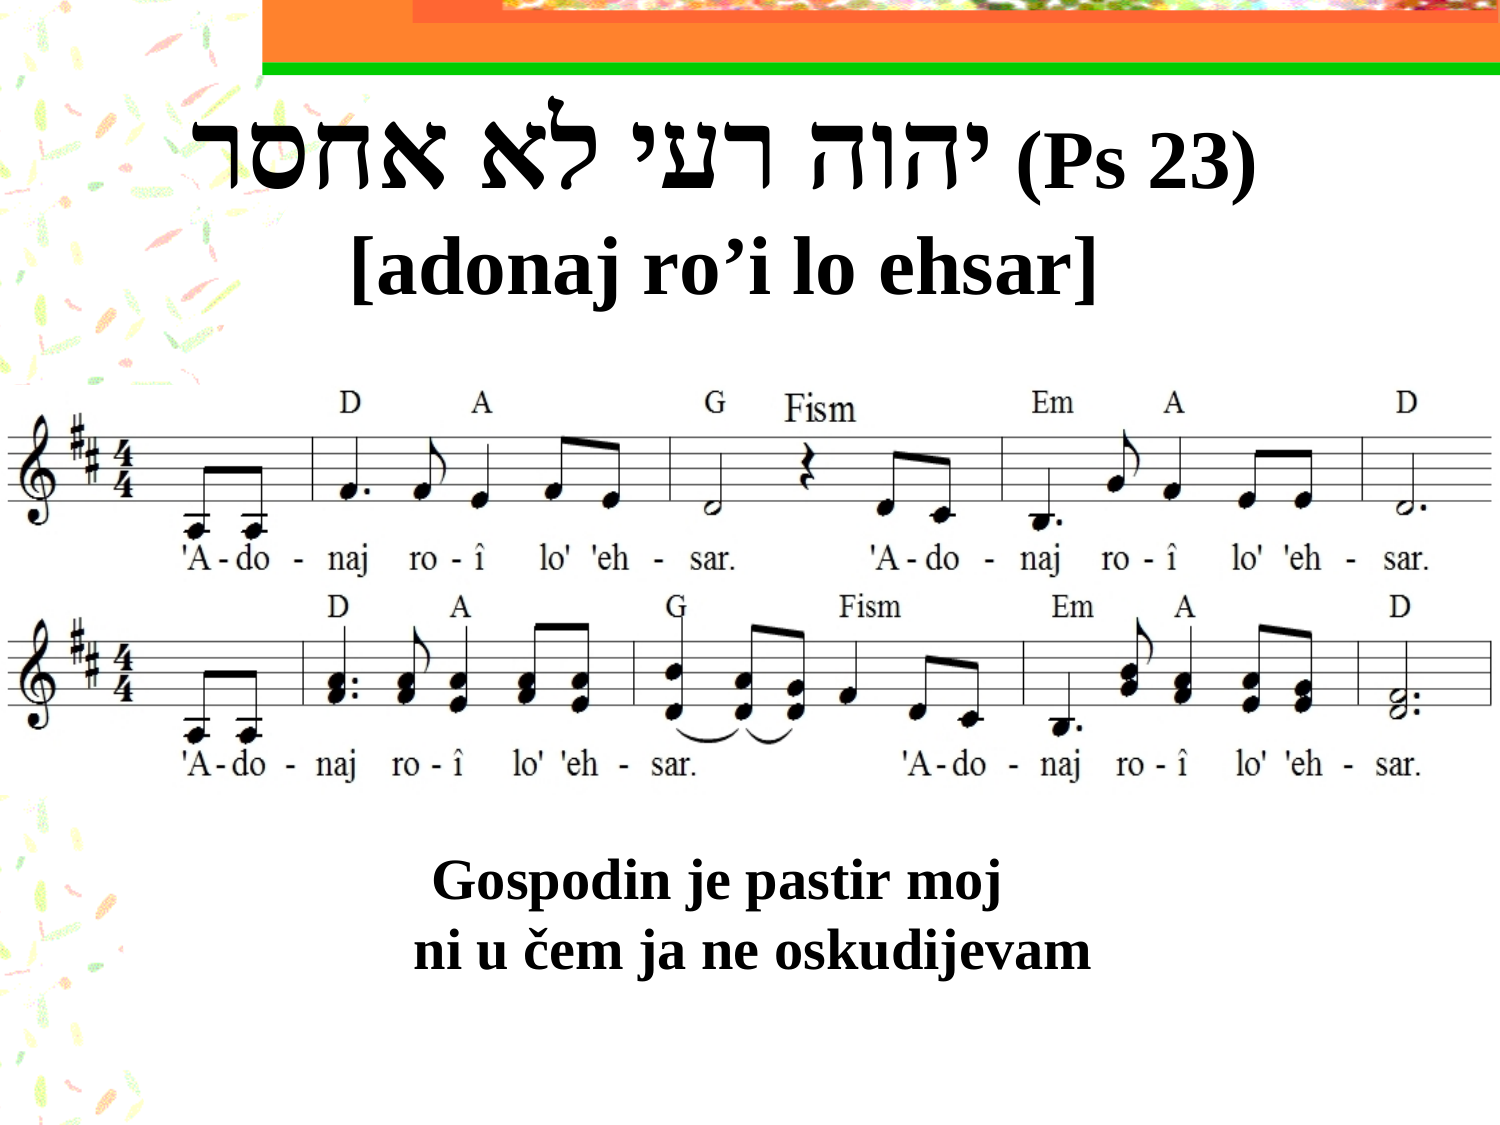

יהוה רעי לא אחסר (Ps 23)
[adonaj ro’i lo ehsar]
Gospodin je pastir moj
ni u čem ja ne oskudijevam